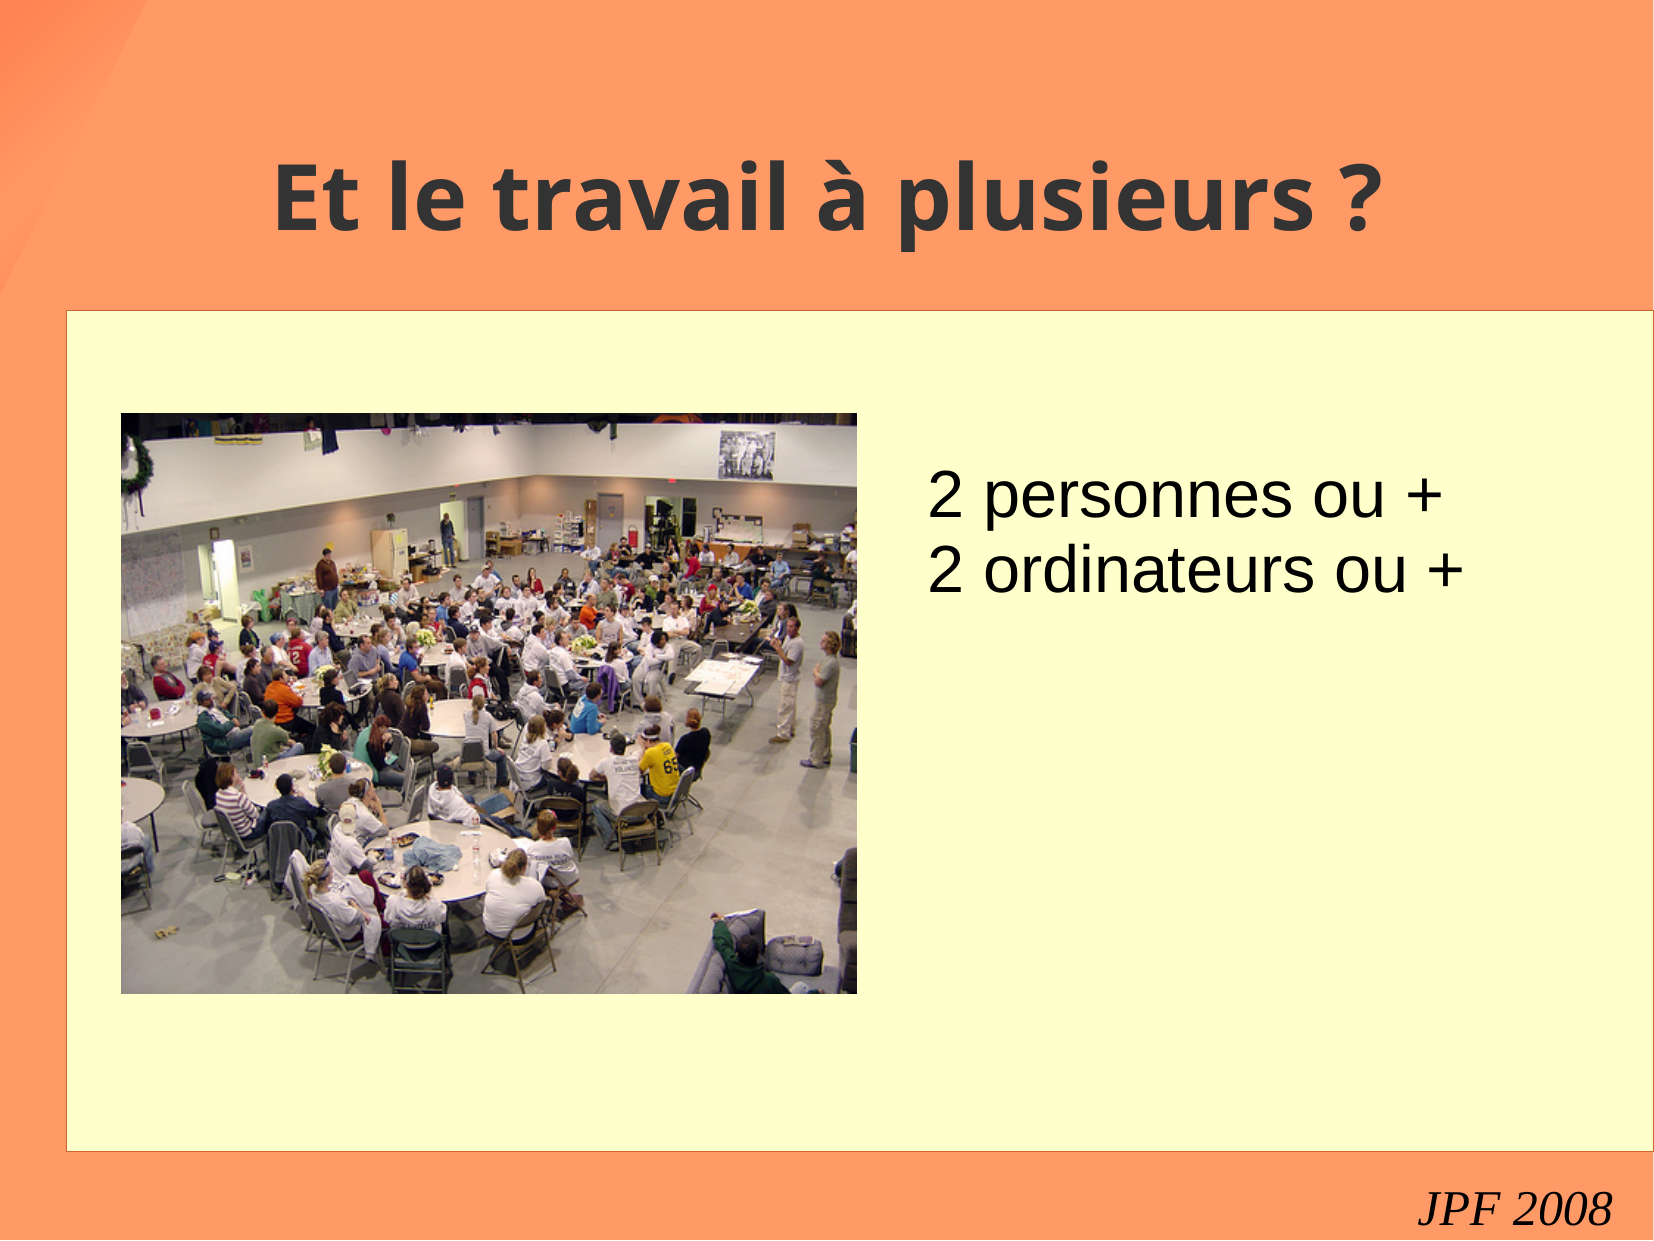

# Et le travail à plusieurs ?
2 personnes ou +
2 ordinateurs ou +